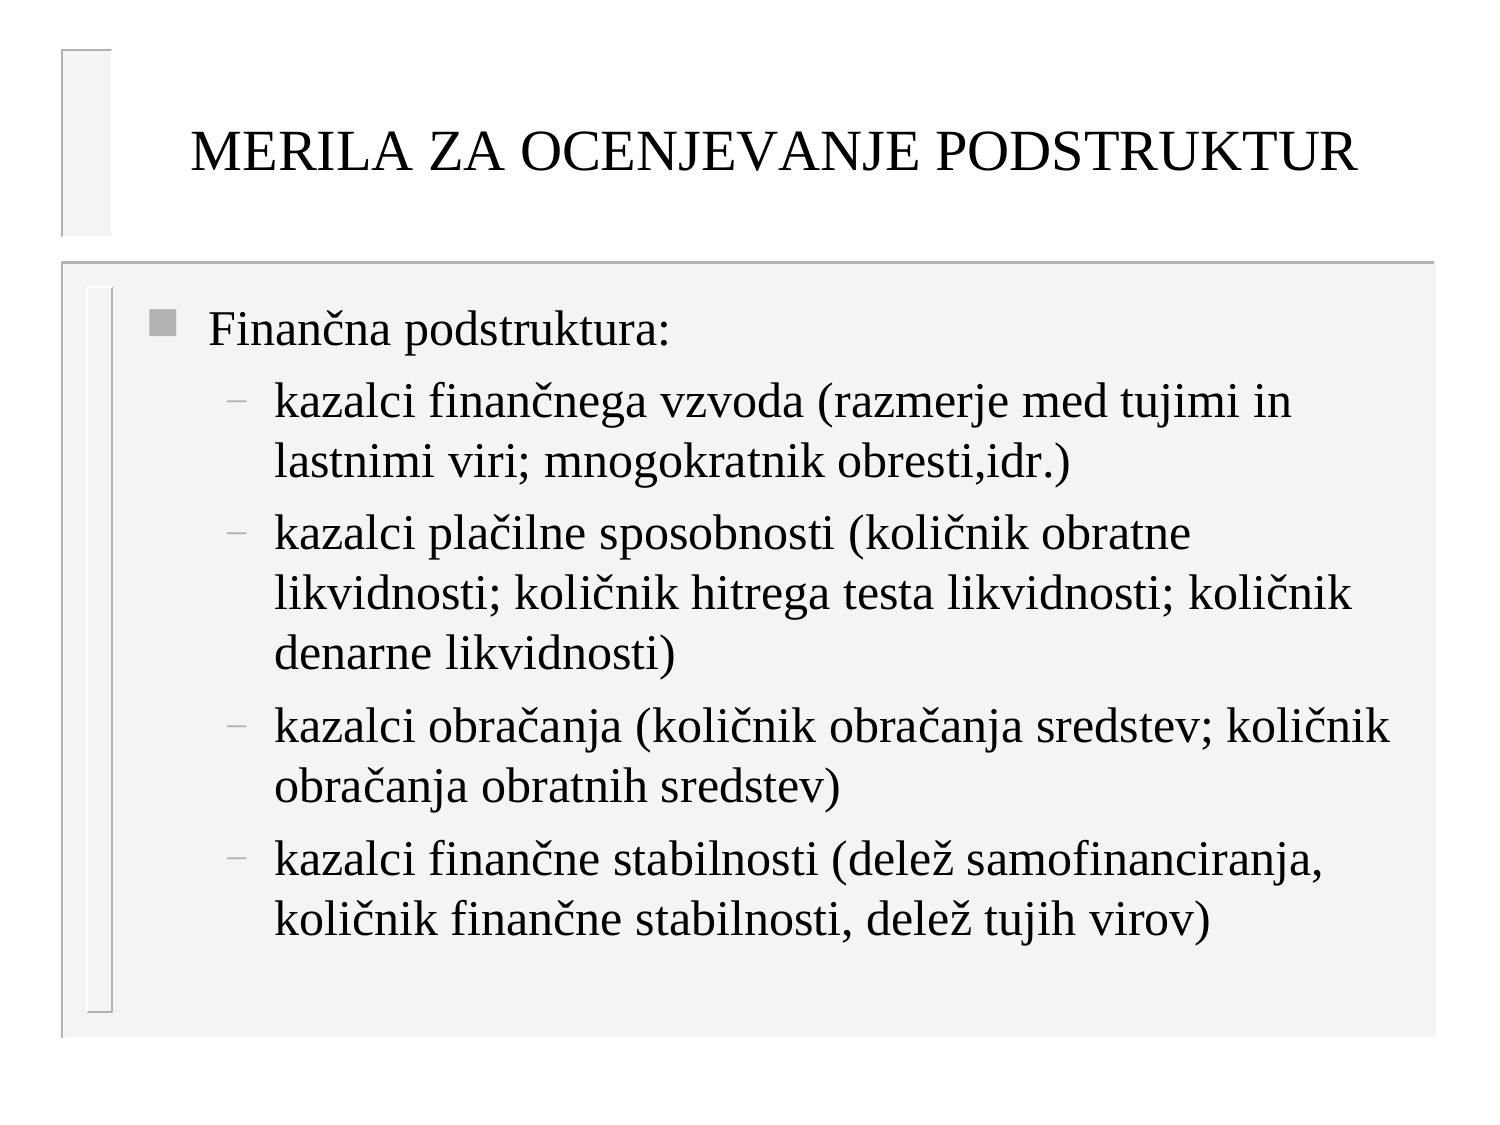

# MERILA ZA OCENJEVANJE PODSTRUKTUR
Finančna podstruktura:
kazalci finančnega vzvoda (razmerje med tujimi in lastnimi viri; mnogokratnik obresti,idr.)
kazalci plačilne sposobnosti (količnik obratne likvidnosti; količnik hitrega testa likvidnosti; količnik denarne likvidnosti)
kazalci obračanja (količnik obračanja sredstev; količnik obračanja obratnih sredstev)
kazalci finančne stabilnosti (delež samofinanciranja, količnik finančne stabilnosti, delež tujih virov)